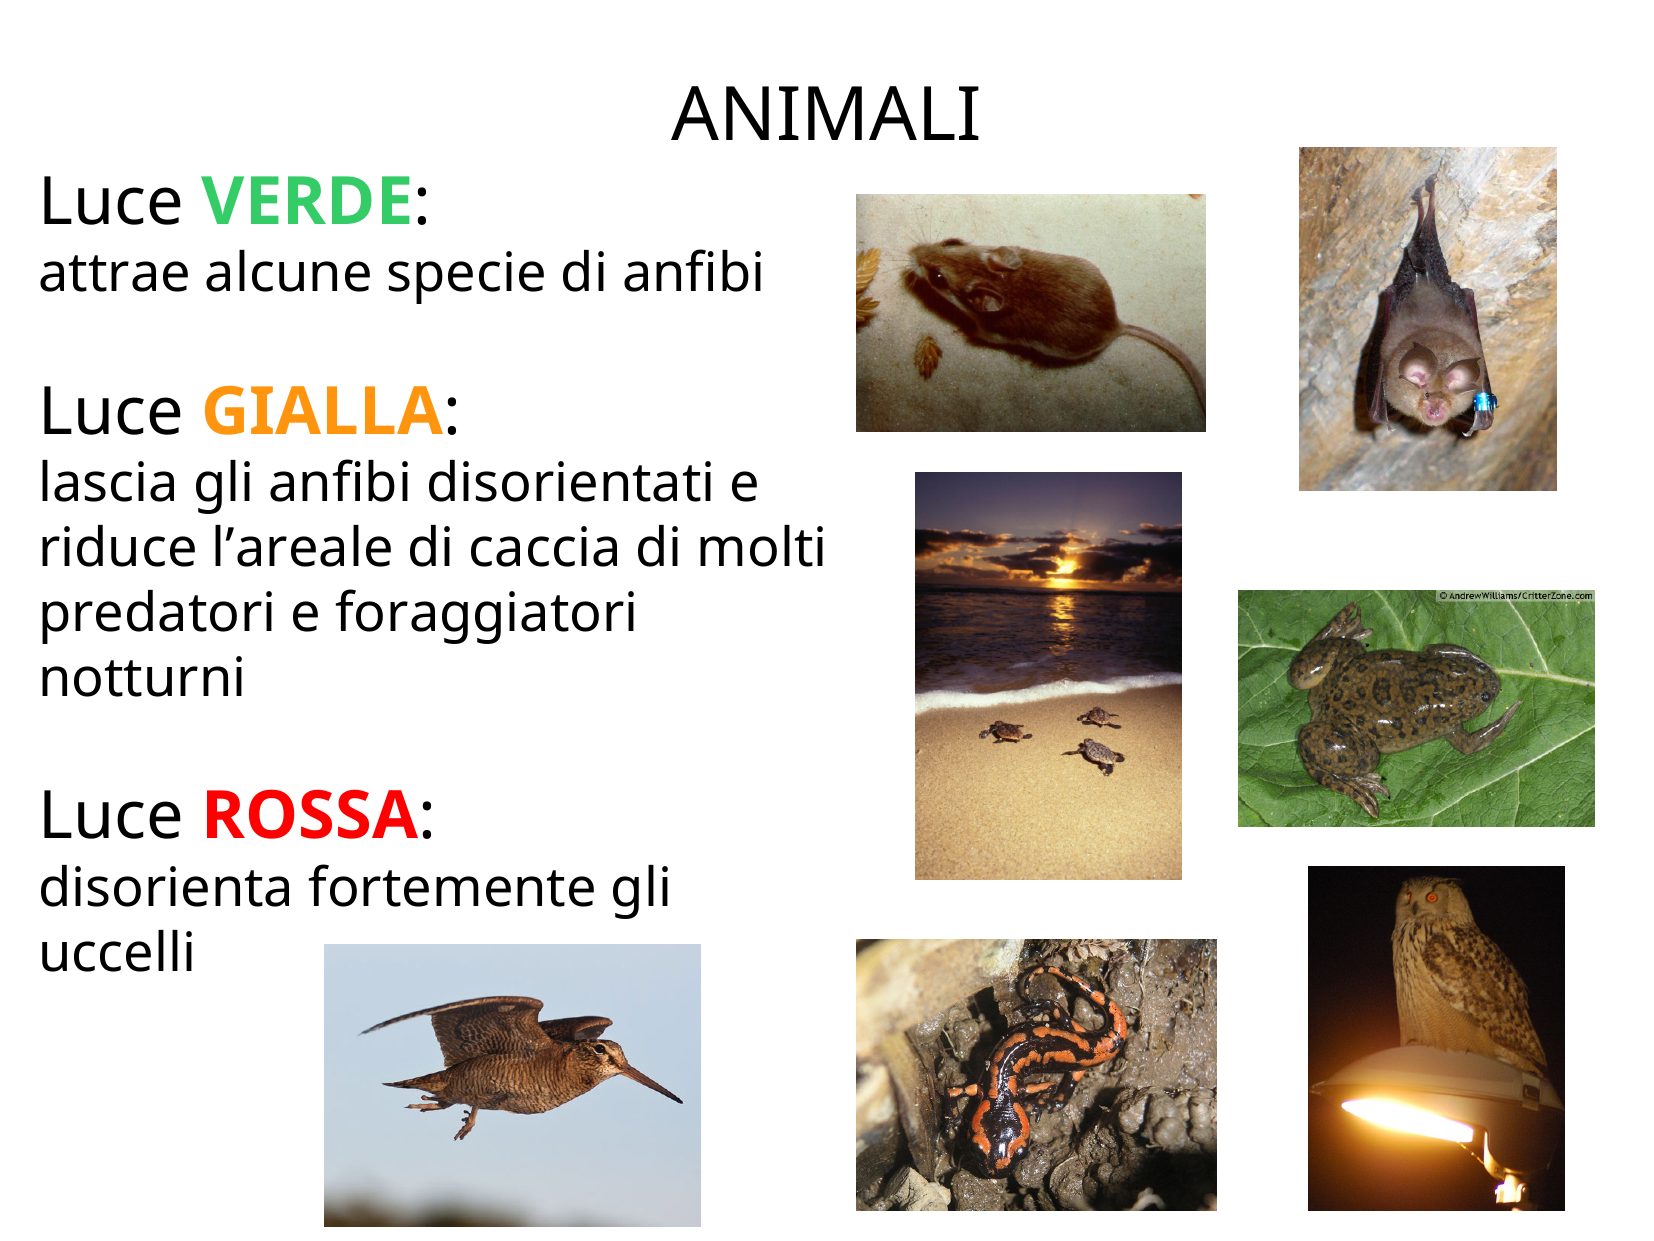

# ANIMALI
Luce VERDE:
attrae alcune specie di anfibi
Luce GIALLA:
lascia gli anfibi disorientati e riduce l’areale di caccia di molti predatori e foraggiatori notturni
Luce ROSSA:
disorienta fortemente gli uccelli